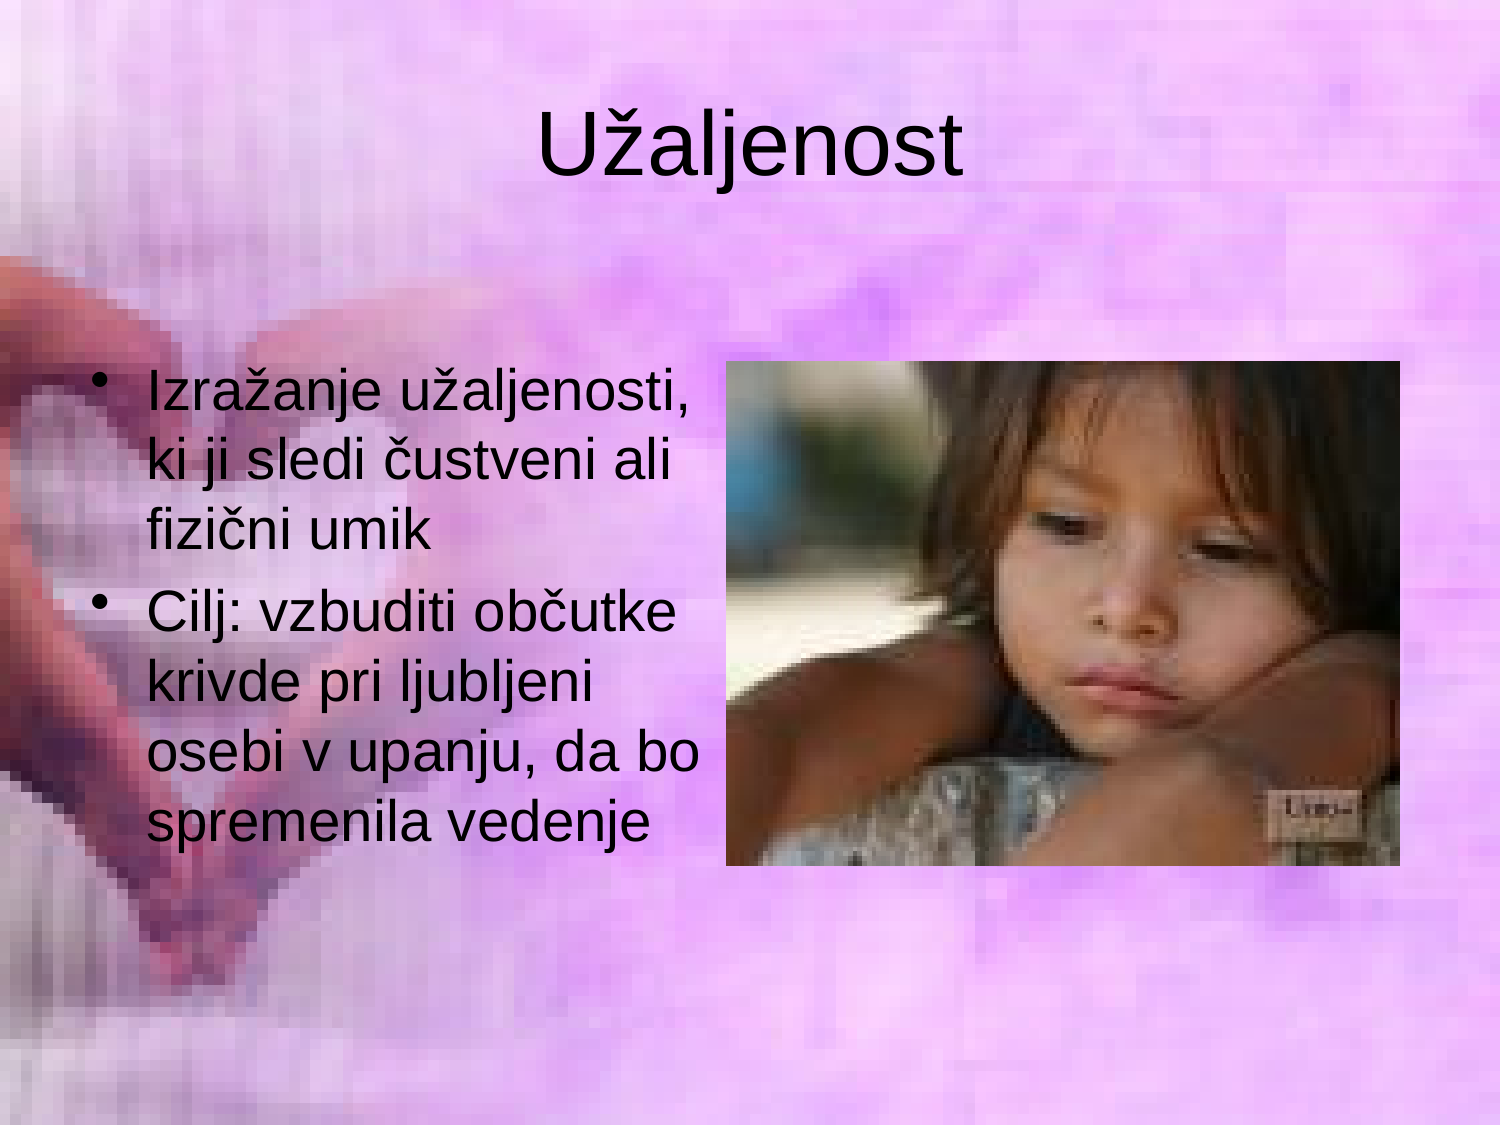

# Užaljenost
Izražanje užaljenosti, ki ji sledi čustveni ali fizični umik
Cilj: vzbuditi občutke krivde pri ljubljeni osebi v upanju, da bo spremenila vedenje